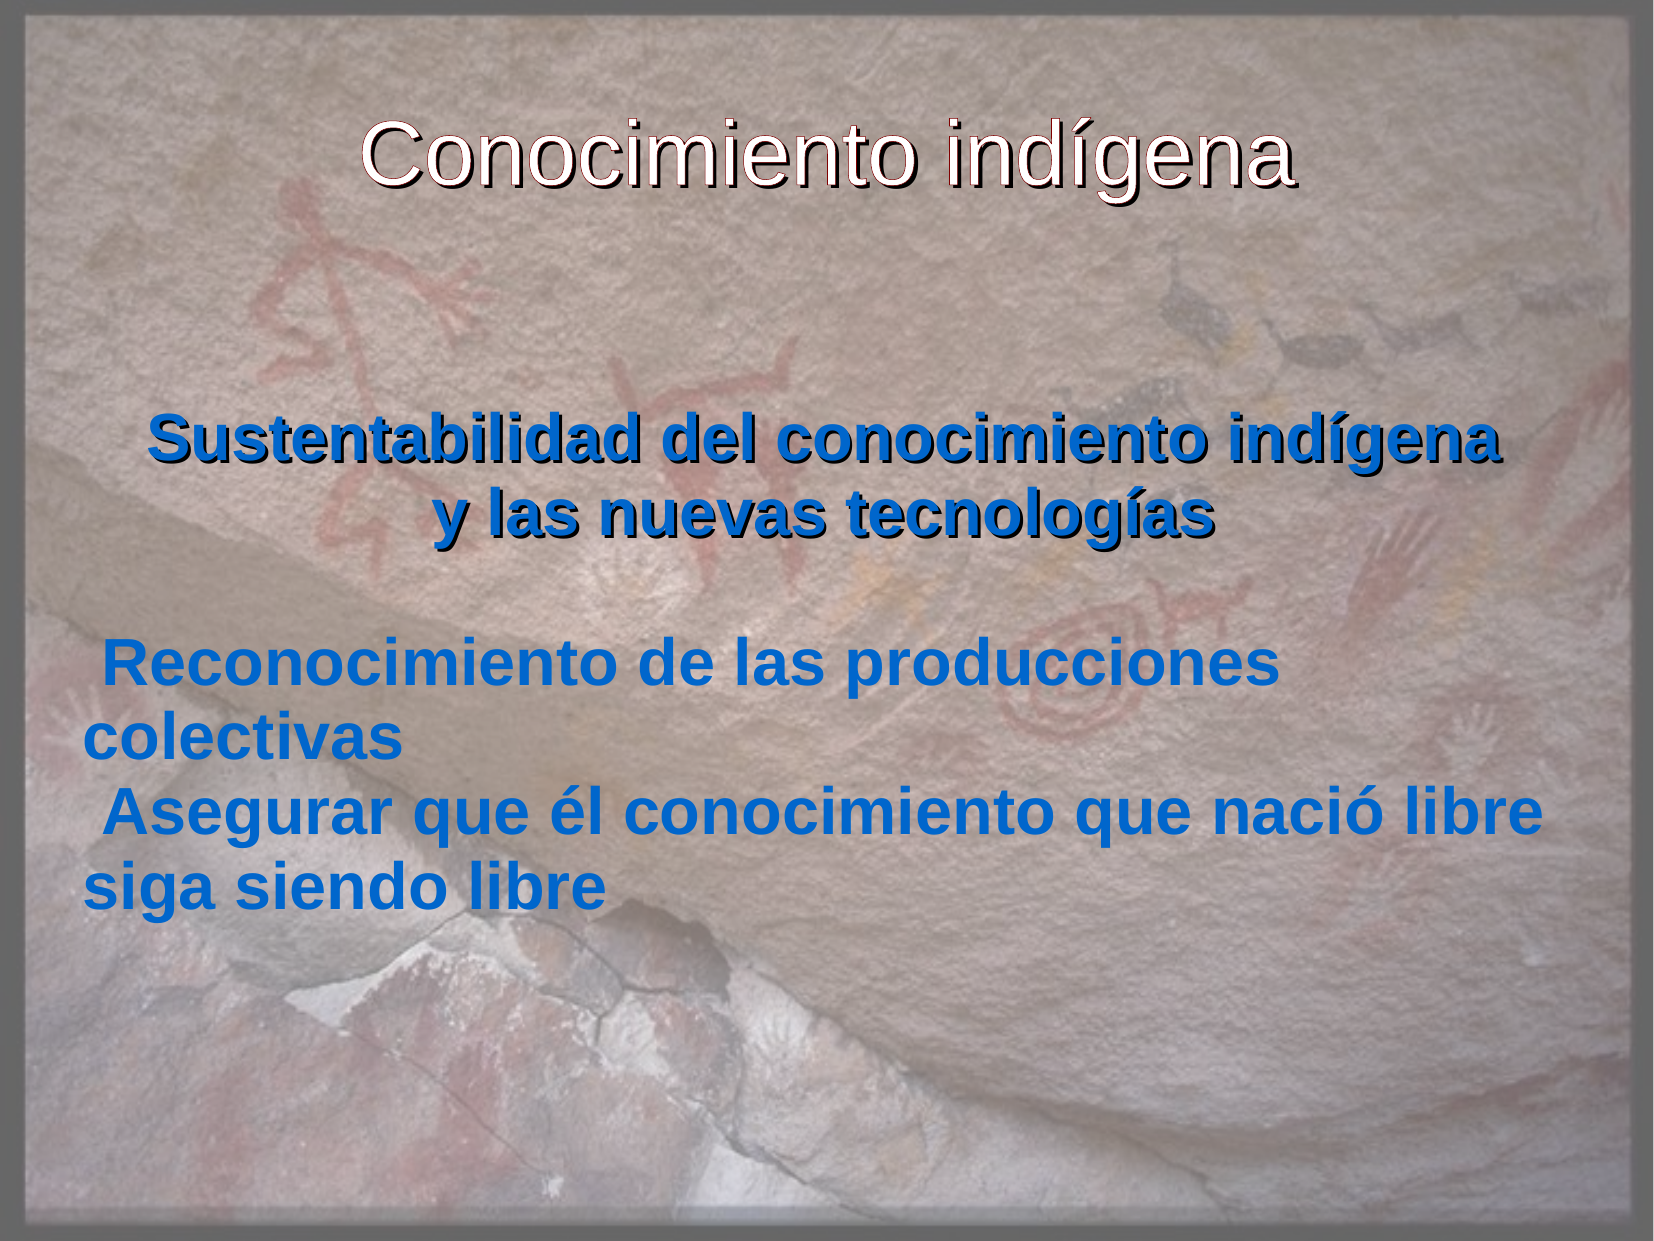

# Conocimiento indígena
Sustentabilidad del conocimiento indígena
y las nuevas tecnologías
 Reconocimiento de las producciones colectivas
 Asegurar que él conocimiento que nació libre siga siendo libre